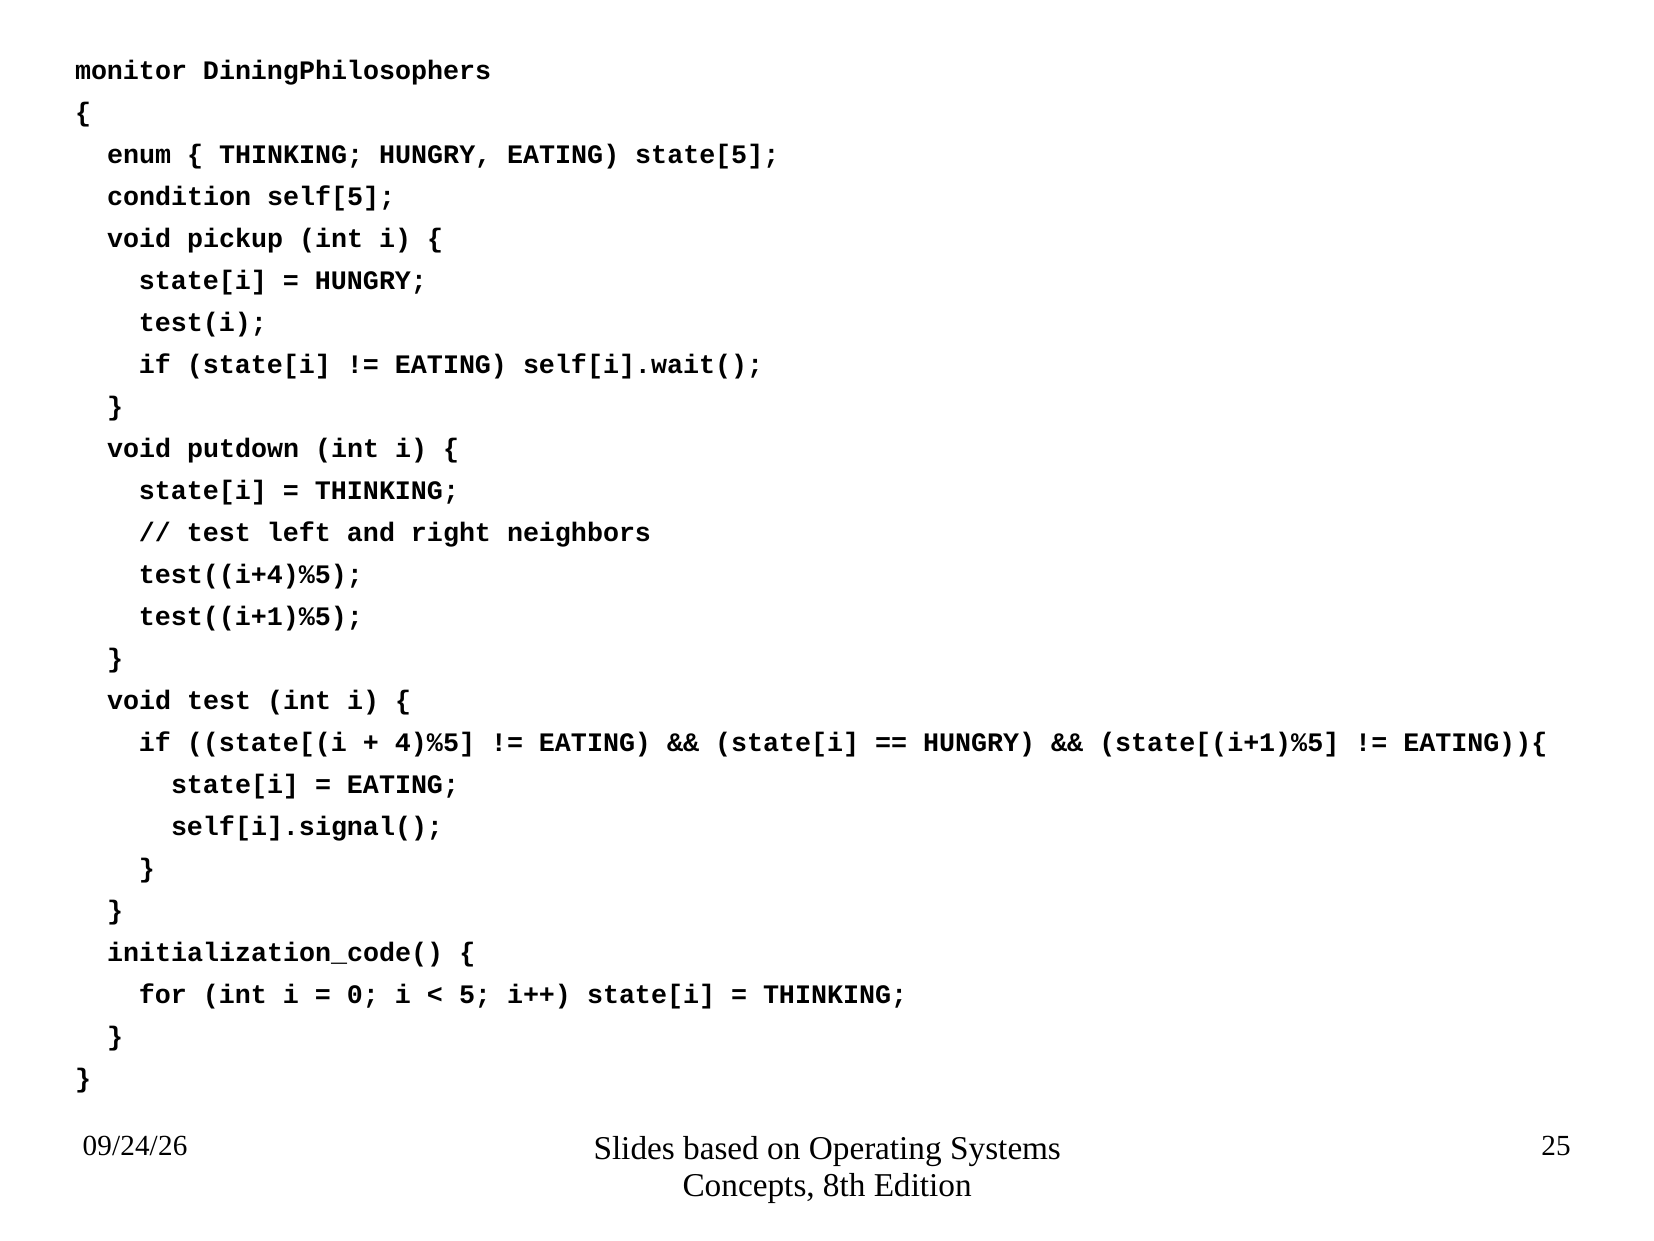

# monitor DiningPhilosophers
{
 enum { THINKING; HUNGRY, EATING) state[5];
 condition self[5];
 void pickup (int i) {
 state[i] = HUNGRY;
 test(i);
 if (state[i] != EATING) self[i].wait();
 }
 void putdown (int i) {
 state[i] = THINKING;
 // test left and right neighbors
 test((i+4)%5);
 test((i+1)%5);
 }
 void test (int i) {
 if ((state[(i + 4)%5] != EATING) && (state[i] == HUNGRY) && (state[(i+1)%5] != EATING)){
 state[i] = EATING;
 self[i].signal();
 }
 }
 initialization_code() {
 for (int i = 0; i < 5; i++) state[i] = THINKING;
 }
}
25